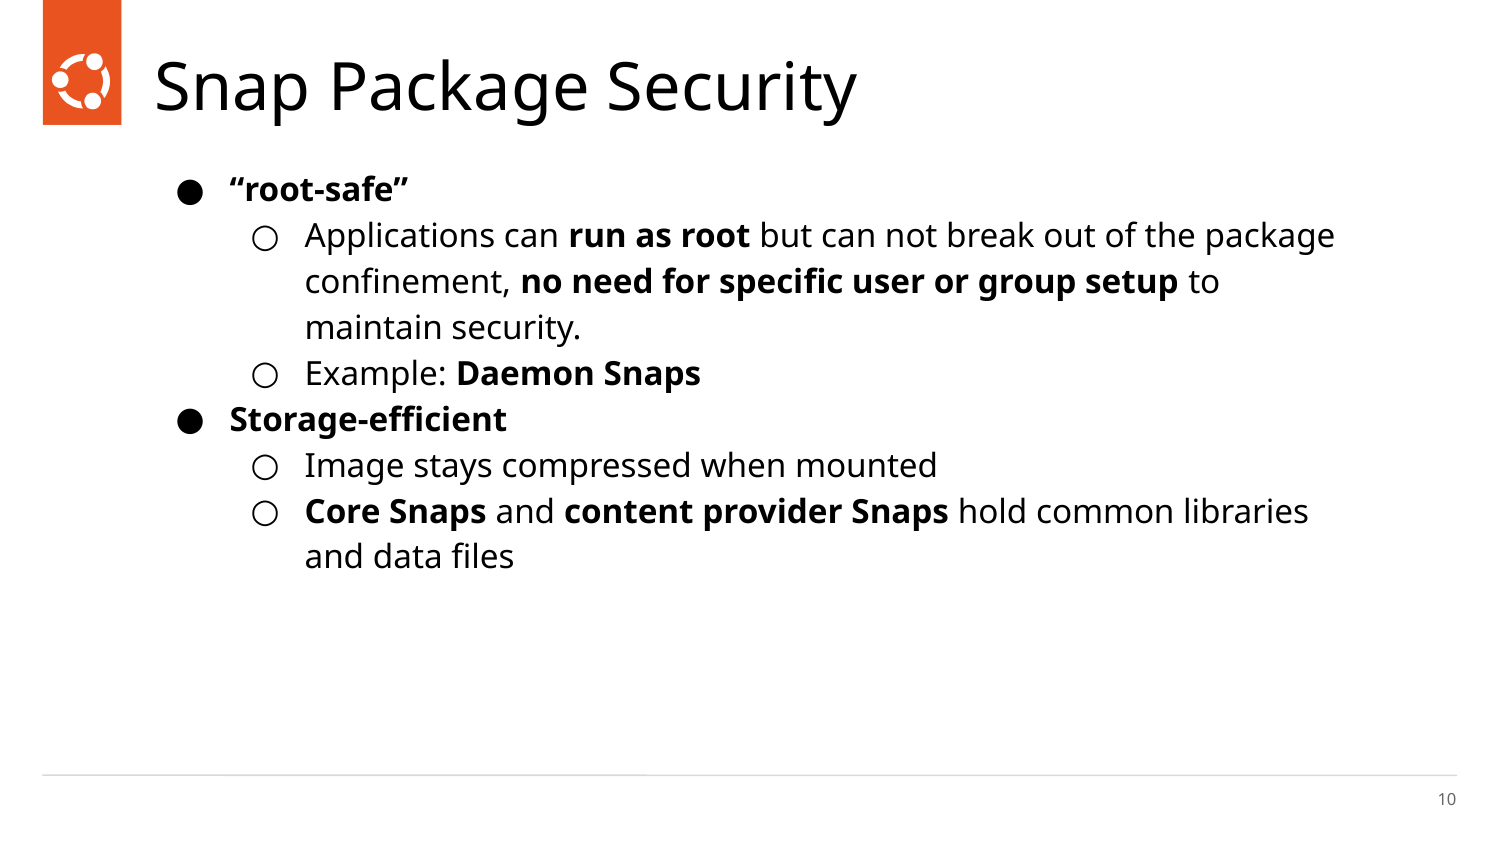

# Snap Package Security
“root-safe”
Applications can run as root but can not break out of the package confinement, no need for specific user or group setup to maintain security.
Example: Daemon Snaps
Storage-efficient
Image stays compressed when mounted
Core Snaps and content provider Snaps hold common libraries and data files